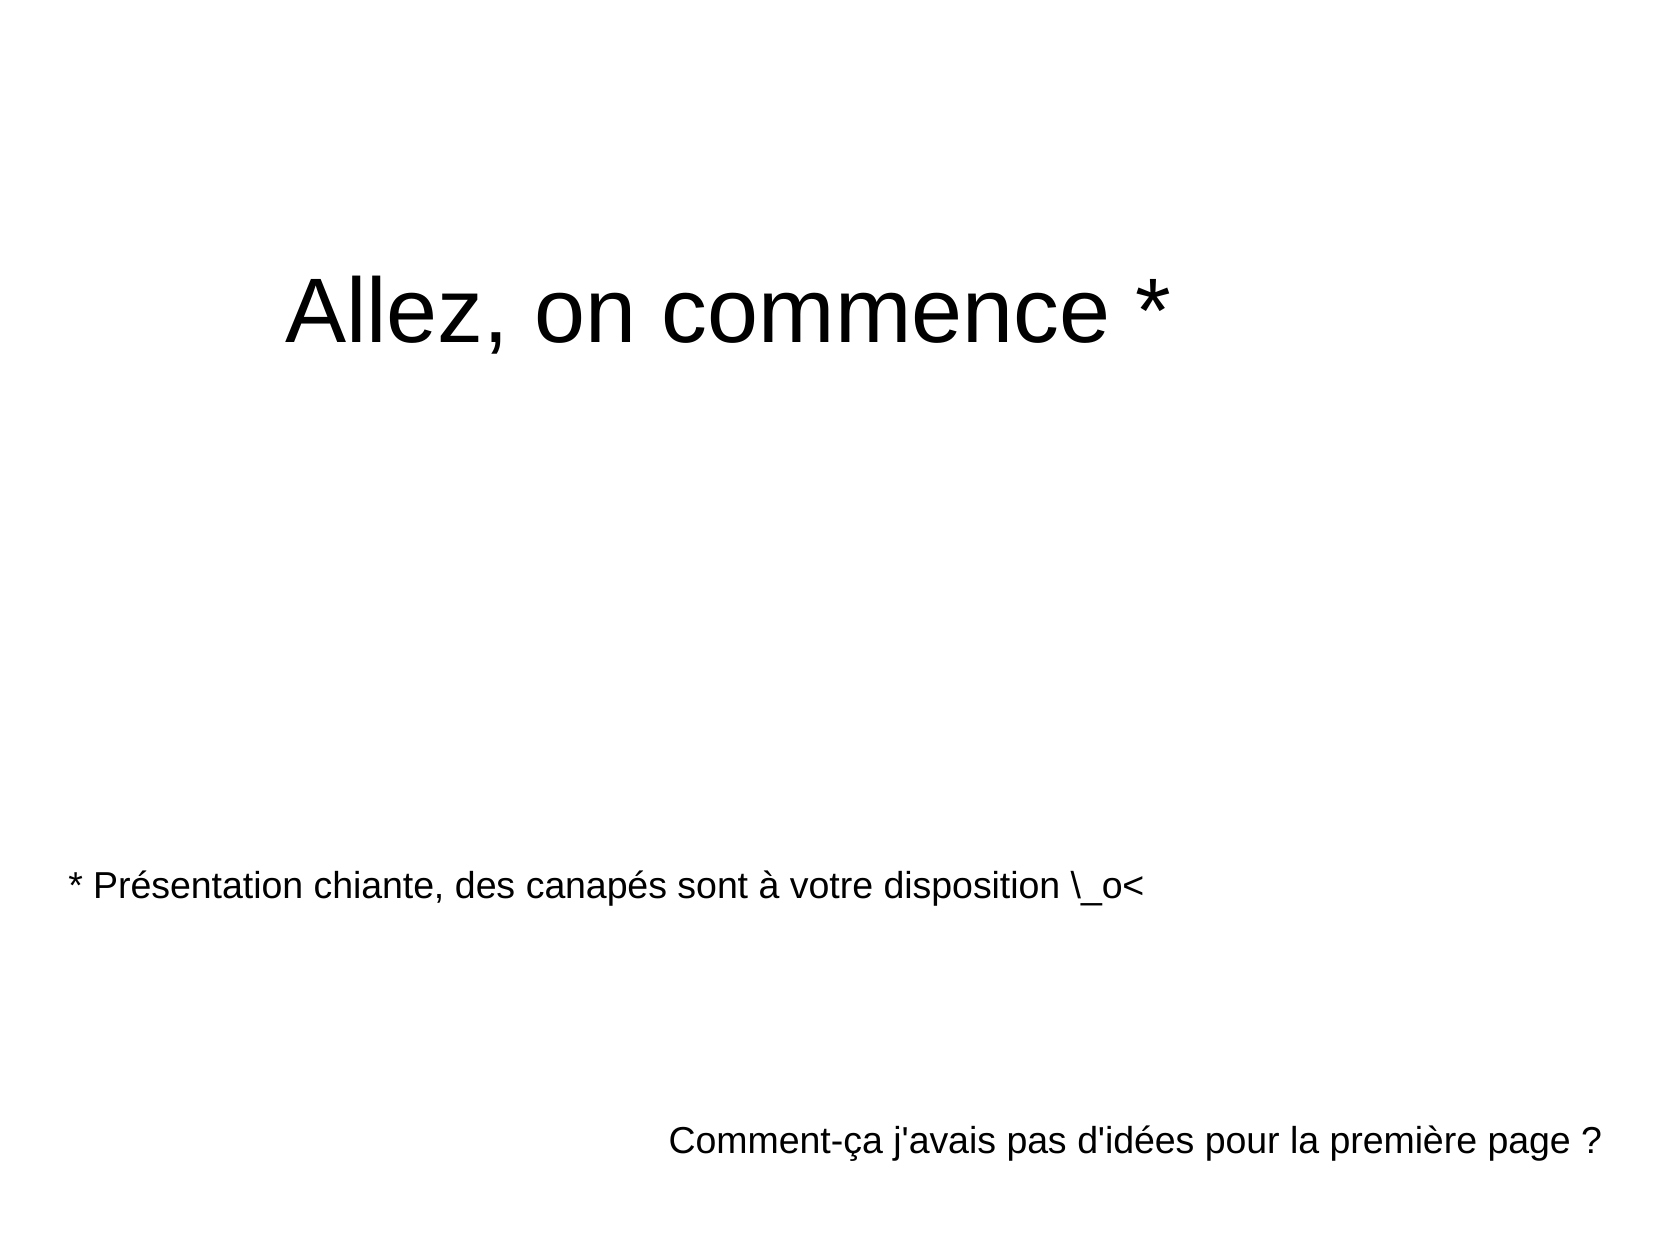

Allez, on commence *
* Présentation chiante, des canapés sont à votre disposition \_o<
Comment-ça j'avais pas d'idées pour la première page ?